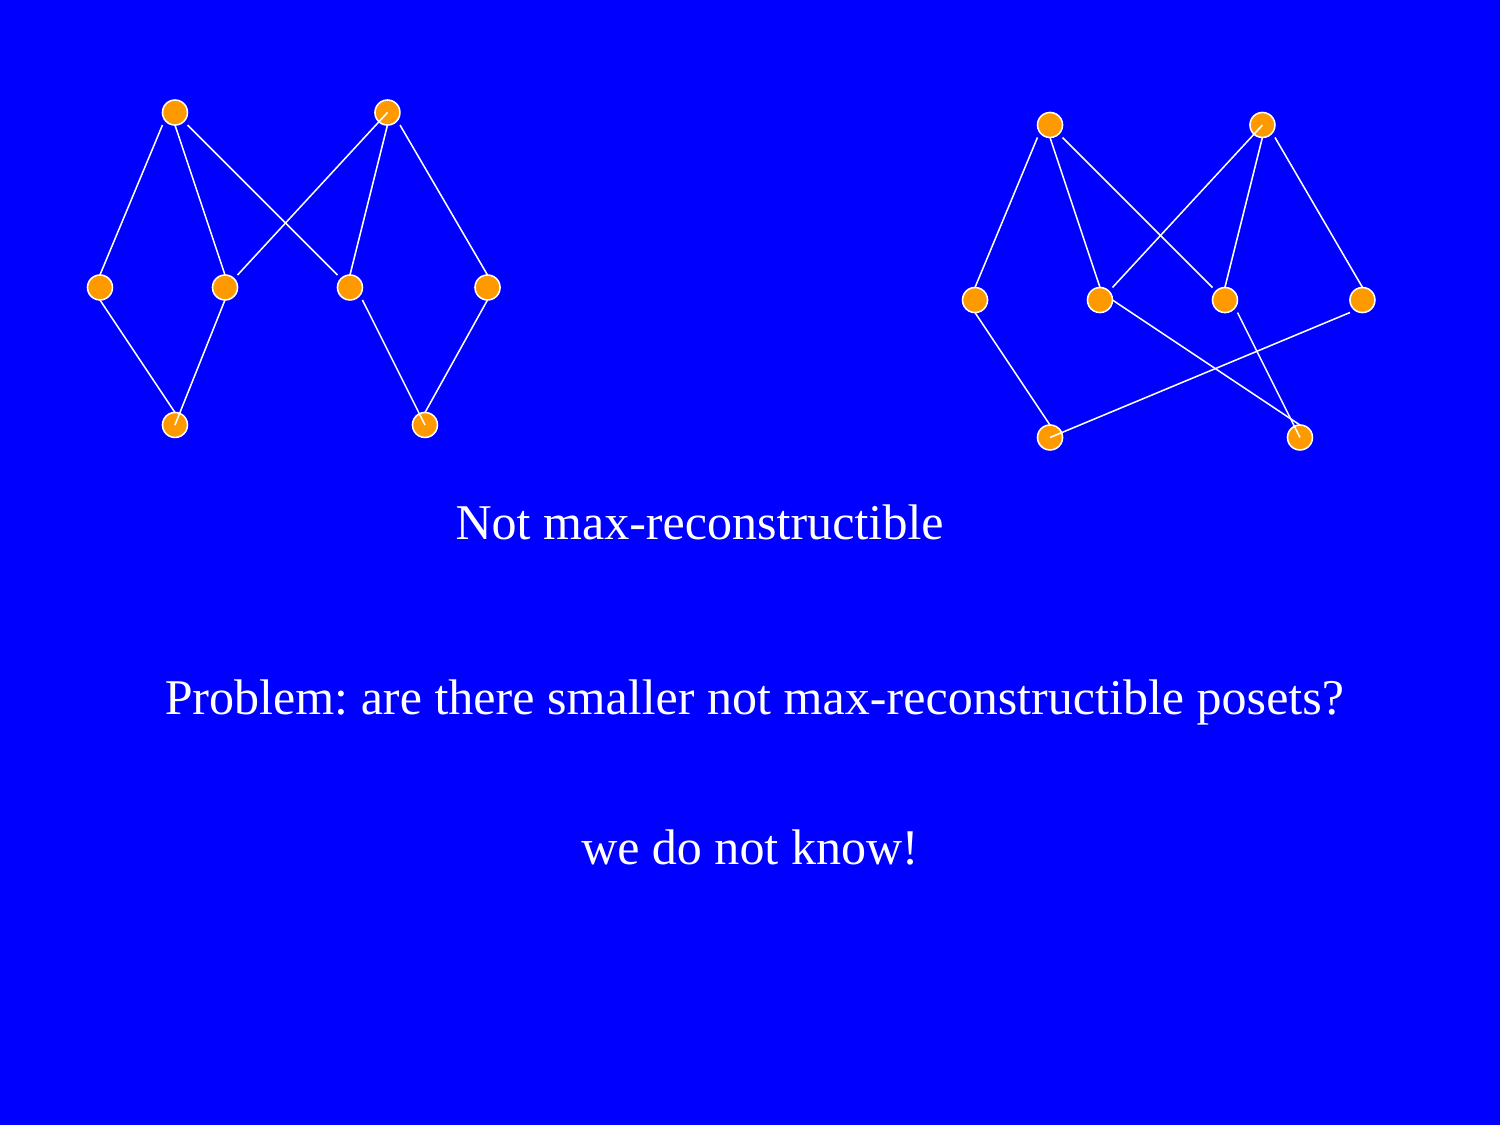

Not max-reconstructible
Problem: are there smaller not max-reconstructible posets?
we do not know!